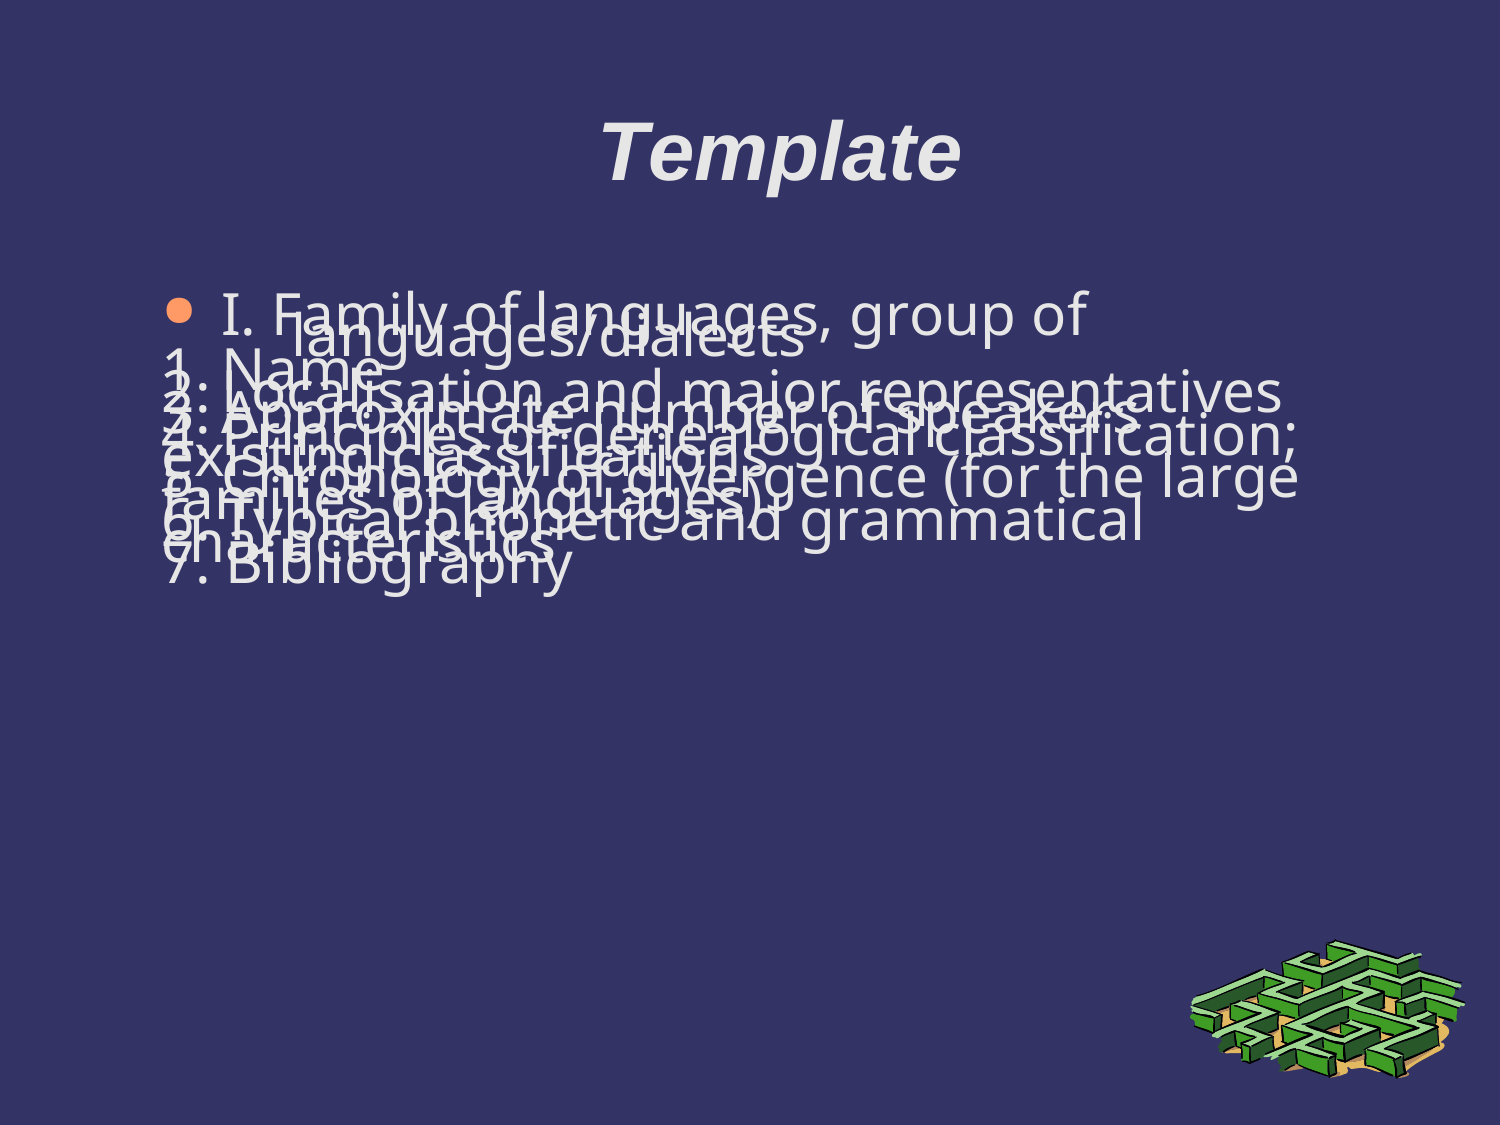

# Template
I. Family of languages, group of languages/dialects
1.	Name
2.	Localisation and major representatives
3.	Approximate number of speakers
4.	Principles of genealogical classification; existing classifications
5.	Chronology of divergence (for the large families of languages)
6.	Typical phonetic and grammatical characteristics
7. Bibliography